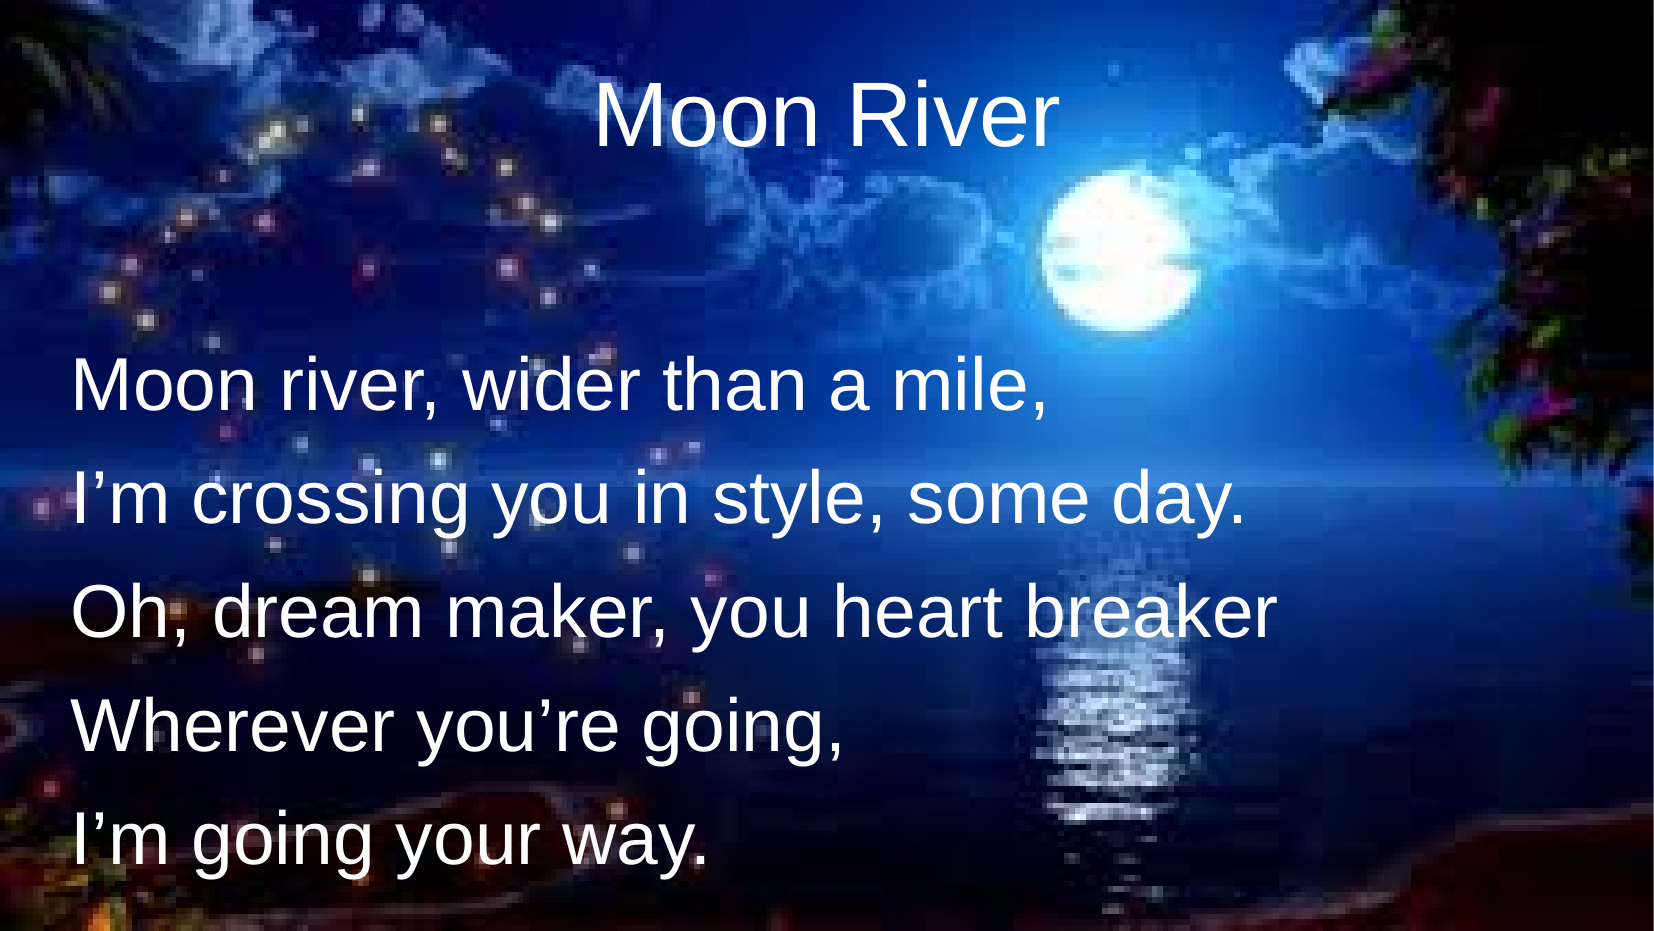

# Moon River
Moon river, wider than a mile,
I’m crossing you in style, some day.
Oh, dream maker, you heart breaker
Wherever you’re going,
I’m going your way.